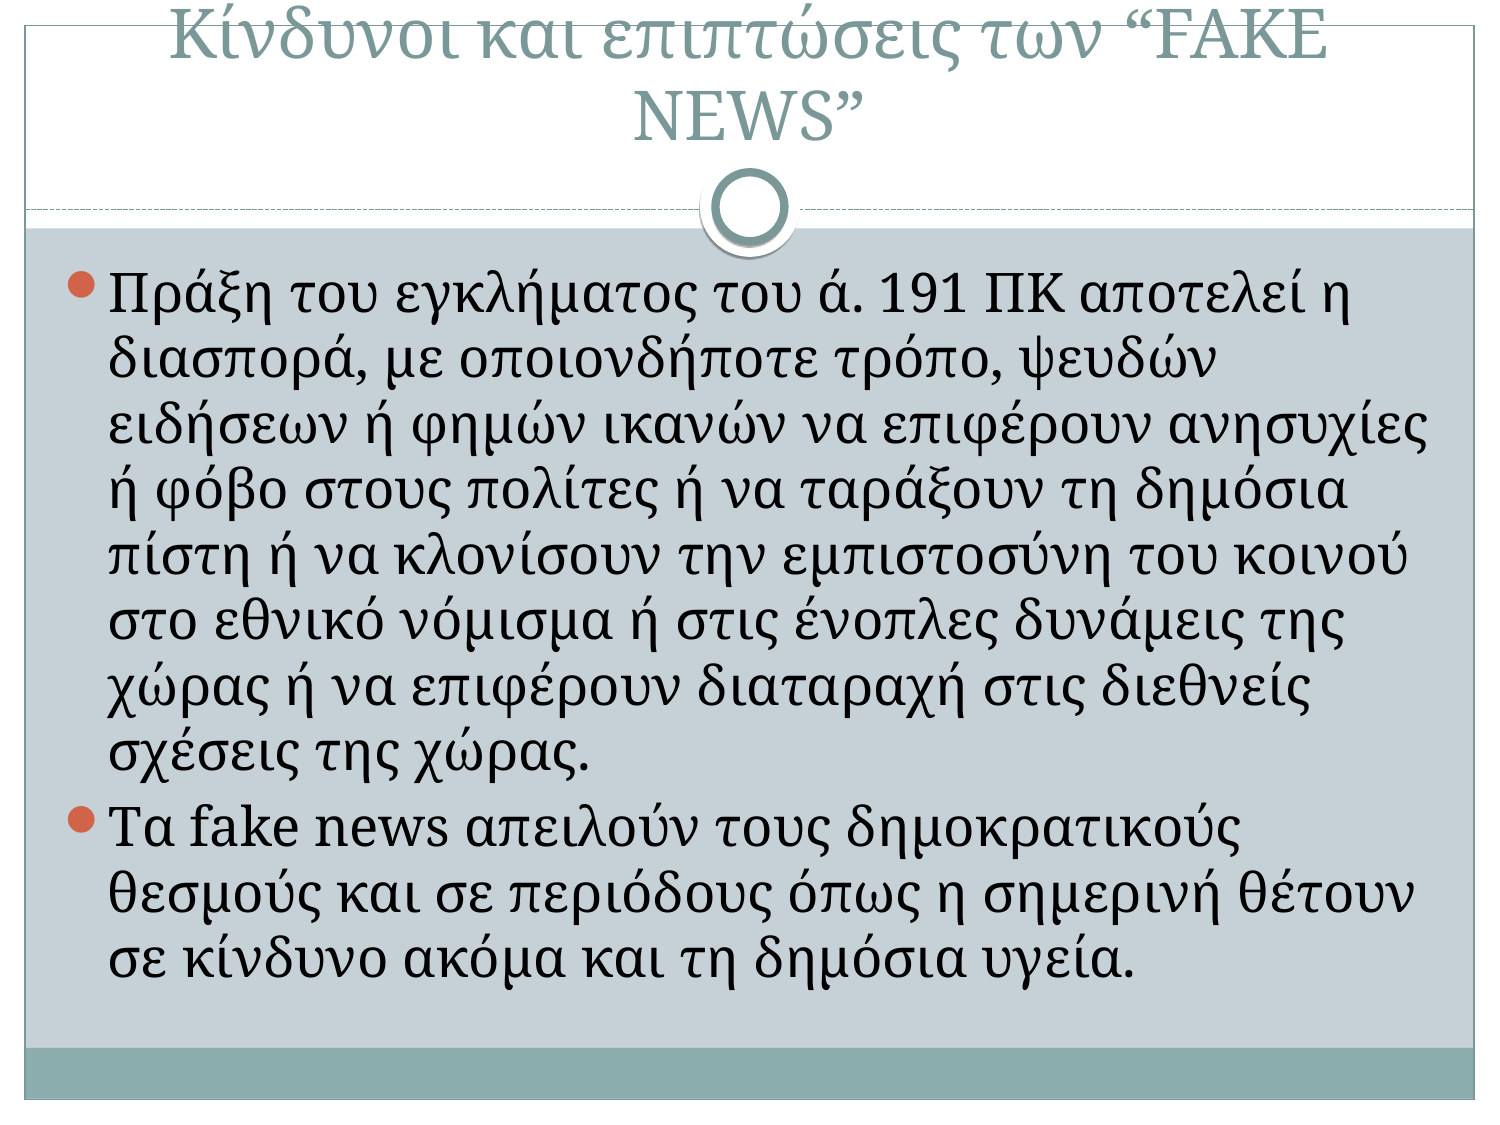

# Κίνδυνοι και επιπτώσεις των “FAKE NEWS”
Πράξη του εγκλήματος του ά. 191 ΠΚ αποτελεί η διασπορά, με οποιονδήποτε τρόπο, ψευδών ειδήσεων ή φημών ικανών να επιφέρουν ανησυχίες ή φόβο στους πολίτες ή να ταράξουν τη δημόσια πίστη ή να κλονίσουν την εμπιστοσύνη του κοινού στο εθνικό νόμισμα ή στις ένοπλες δυνάμεις της χώρας ή να επιφέρουν διαταραχή στις διεθνείς σχέσεις της χώρας.
Tα fake news απειλούν τους δημοκρατικούς θεσμούς και σε περιόδους όπως η σημερινή θέτουν σε κίνδυνο ακόμα και τη δημόσια υγεία.